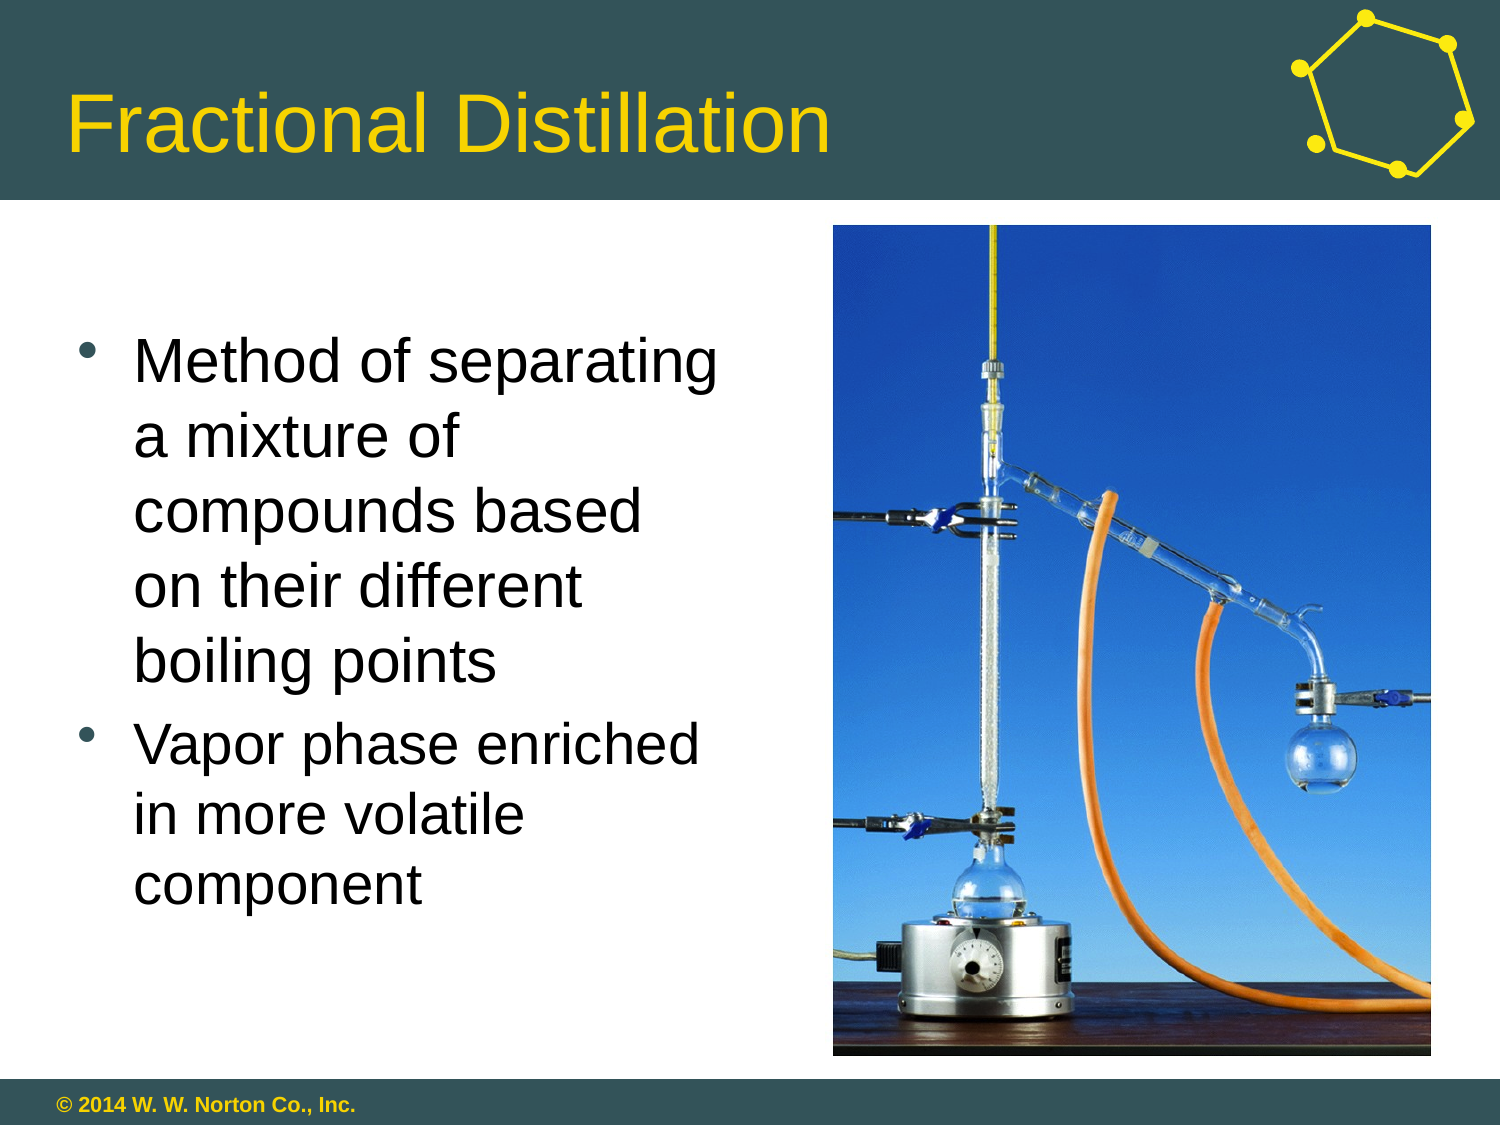

# Fractional Distillation
Method of separating a mixture of compounds based on their different boiling points
Vapor phase enriched in more volatile component